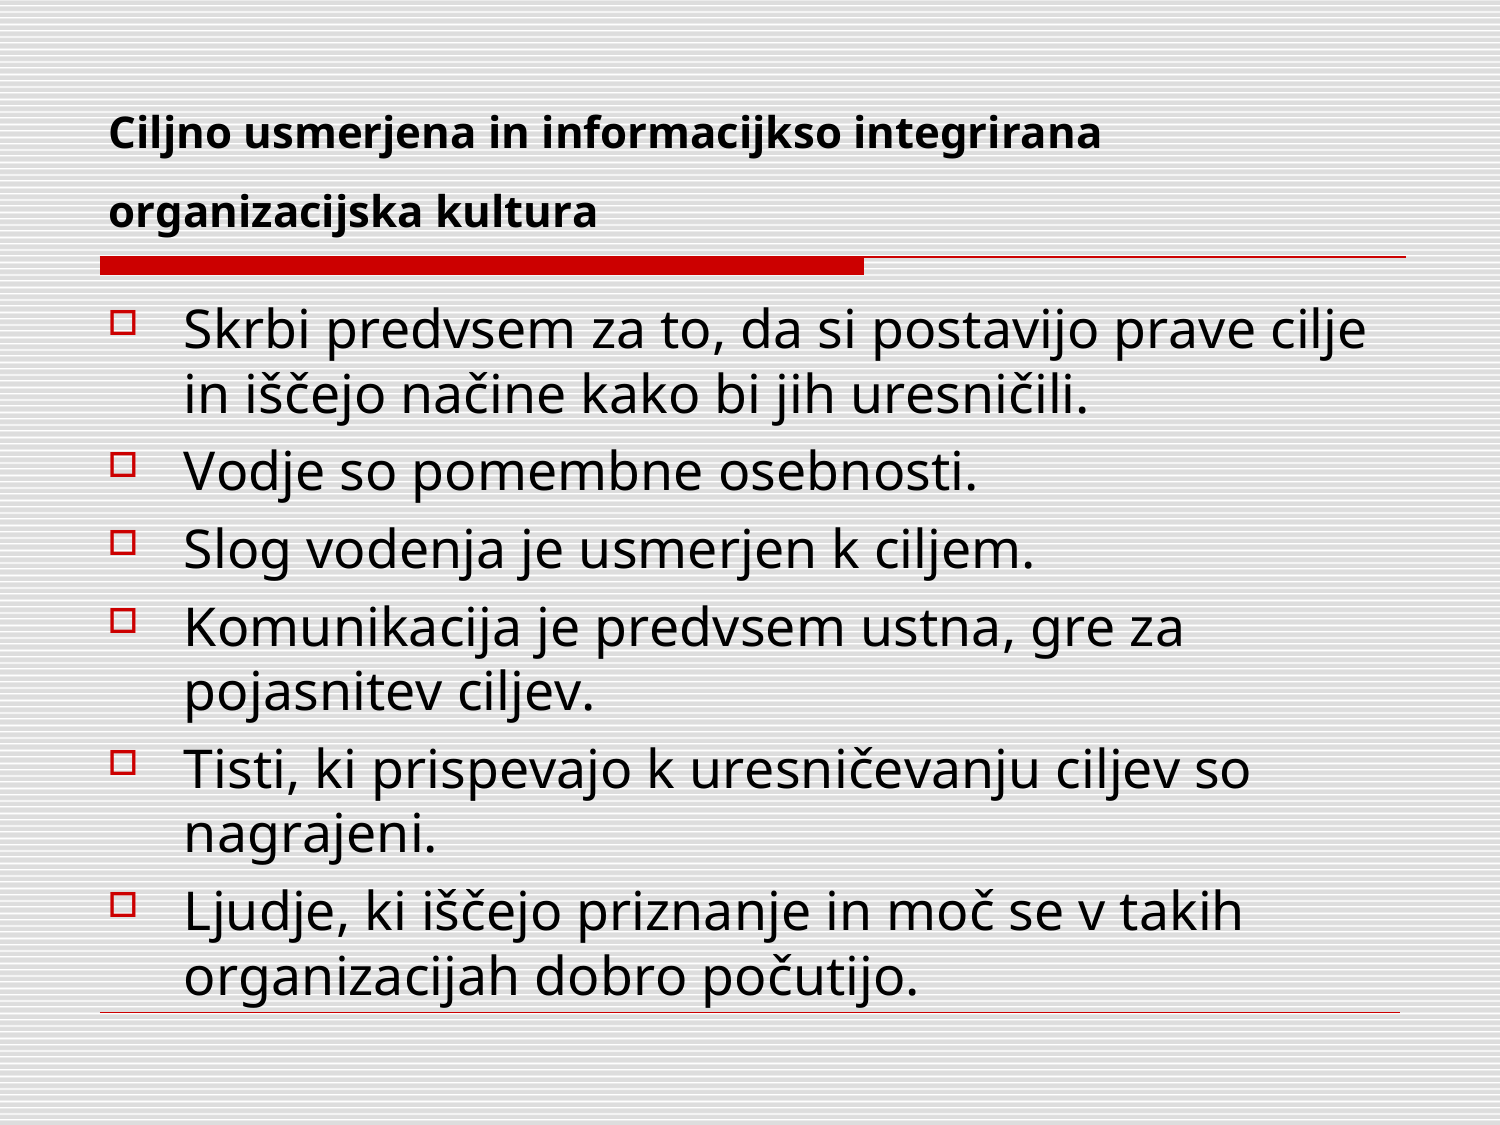

# Ciljno usmerjena in informacijkso integrirana organizacijska kultura
Skrbi predvsem za to, da si postavijo prave cilje in iščejo načine kako bi jih uresničili.
Vodje so pomembne osebnosti.
Slog vodenja je usmerjen k ciljem.
Komunikacija je predvsem ustna, gre za pojasnitev ciljev.
Tisti, ki prispevajo k uresničevanju ciljev so nagrajeni.
Ljudje, ki iščejo priznanje in moč se v takih organizacijah dobro počutijo.